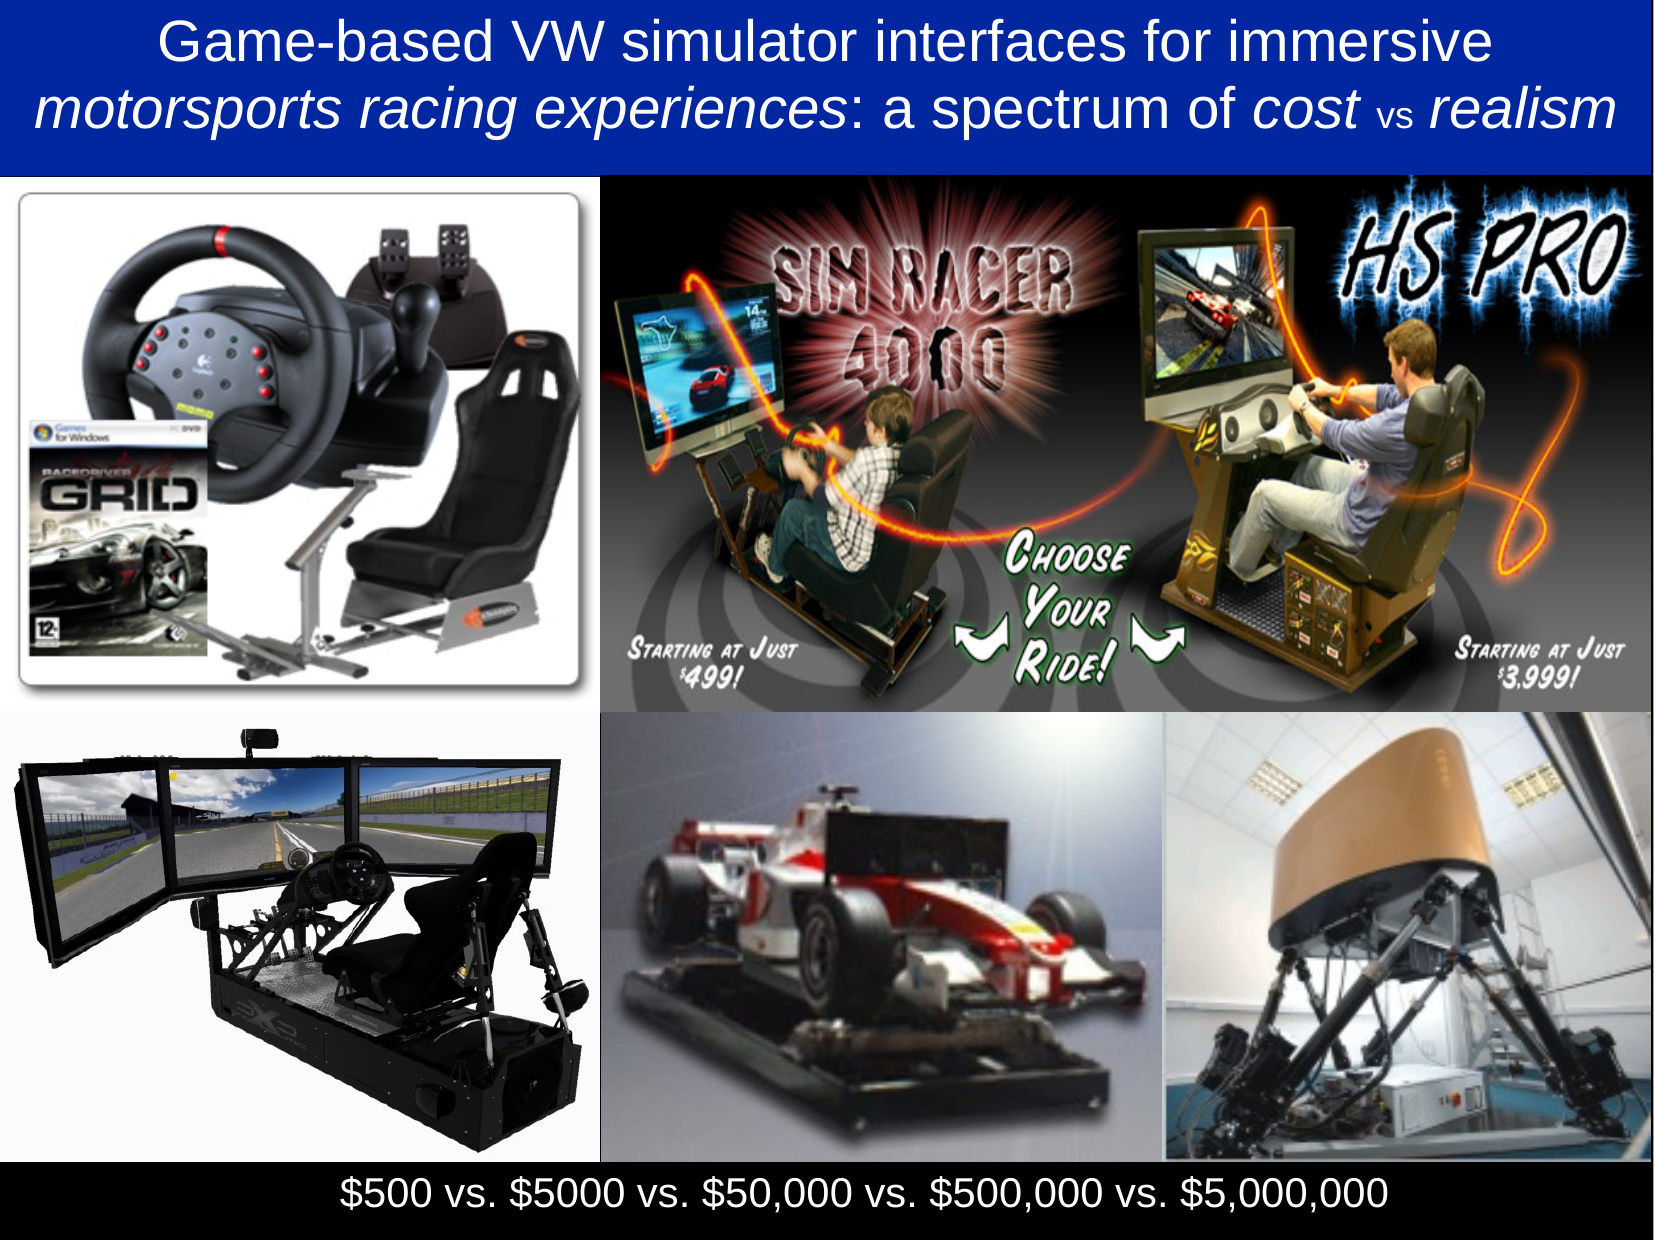

Game-based VW simulator interfaces for immersive motorsports racing experiences: a spectrum of cost vs realism
$500 vs. $5000 vs. $50,000 vs. $500,000 vs. $5,000,000